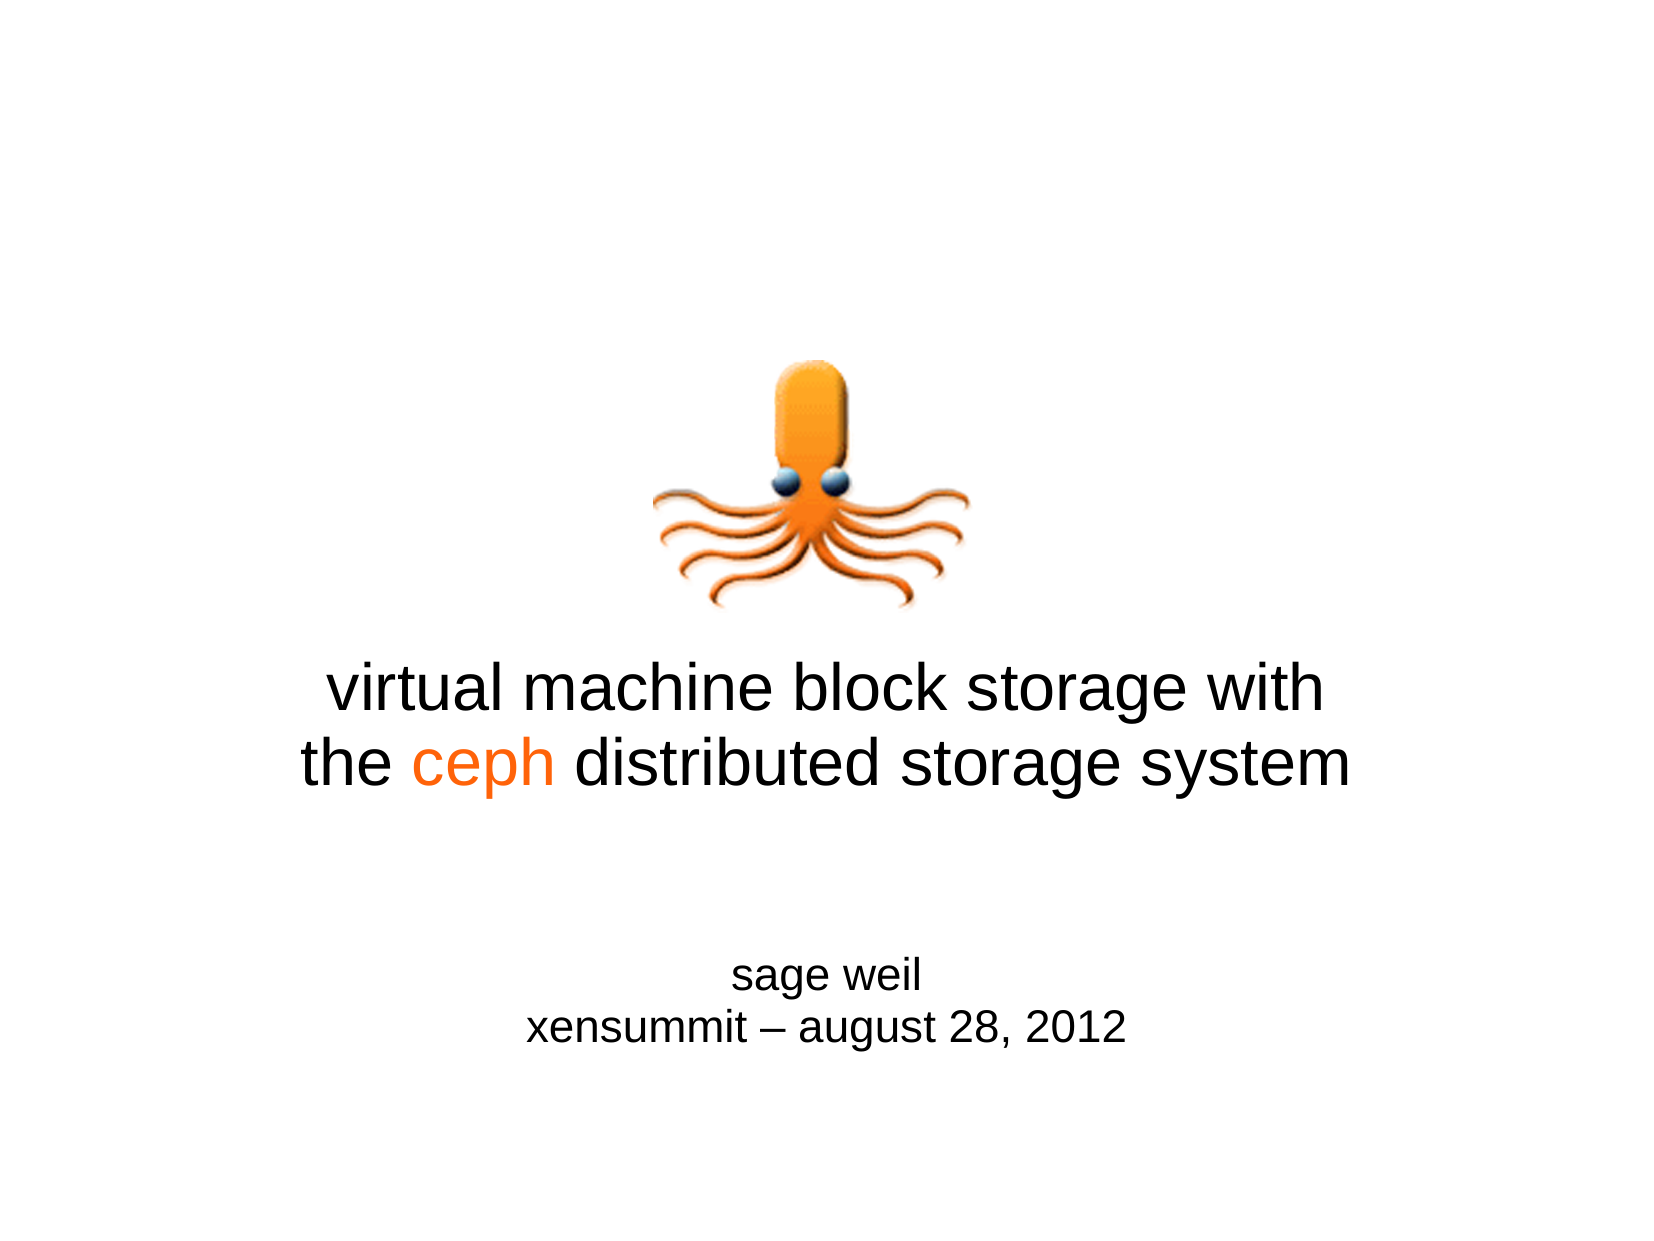

# virtual machine block storage with
the ceph distributed storage system
sage weil
xensummit – august 28, 2012